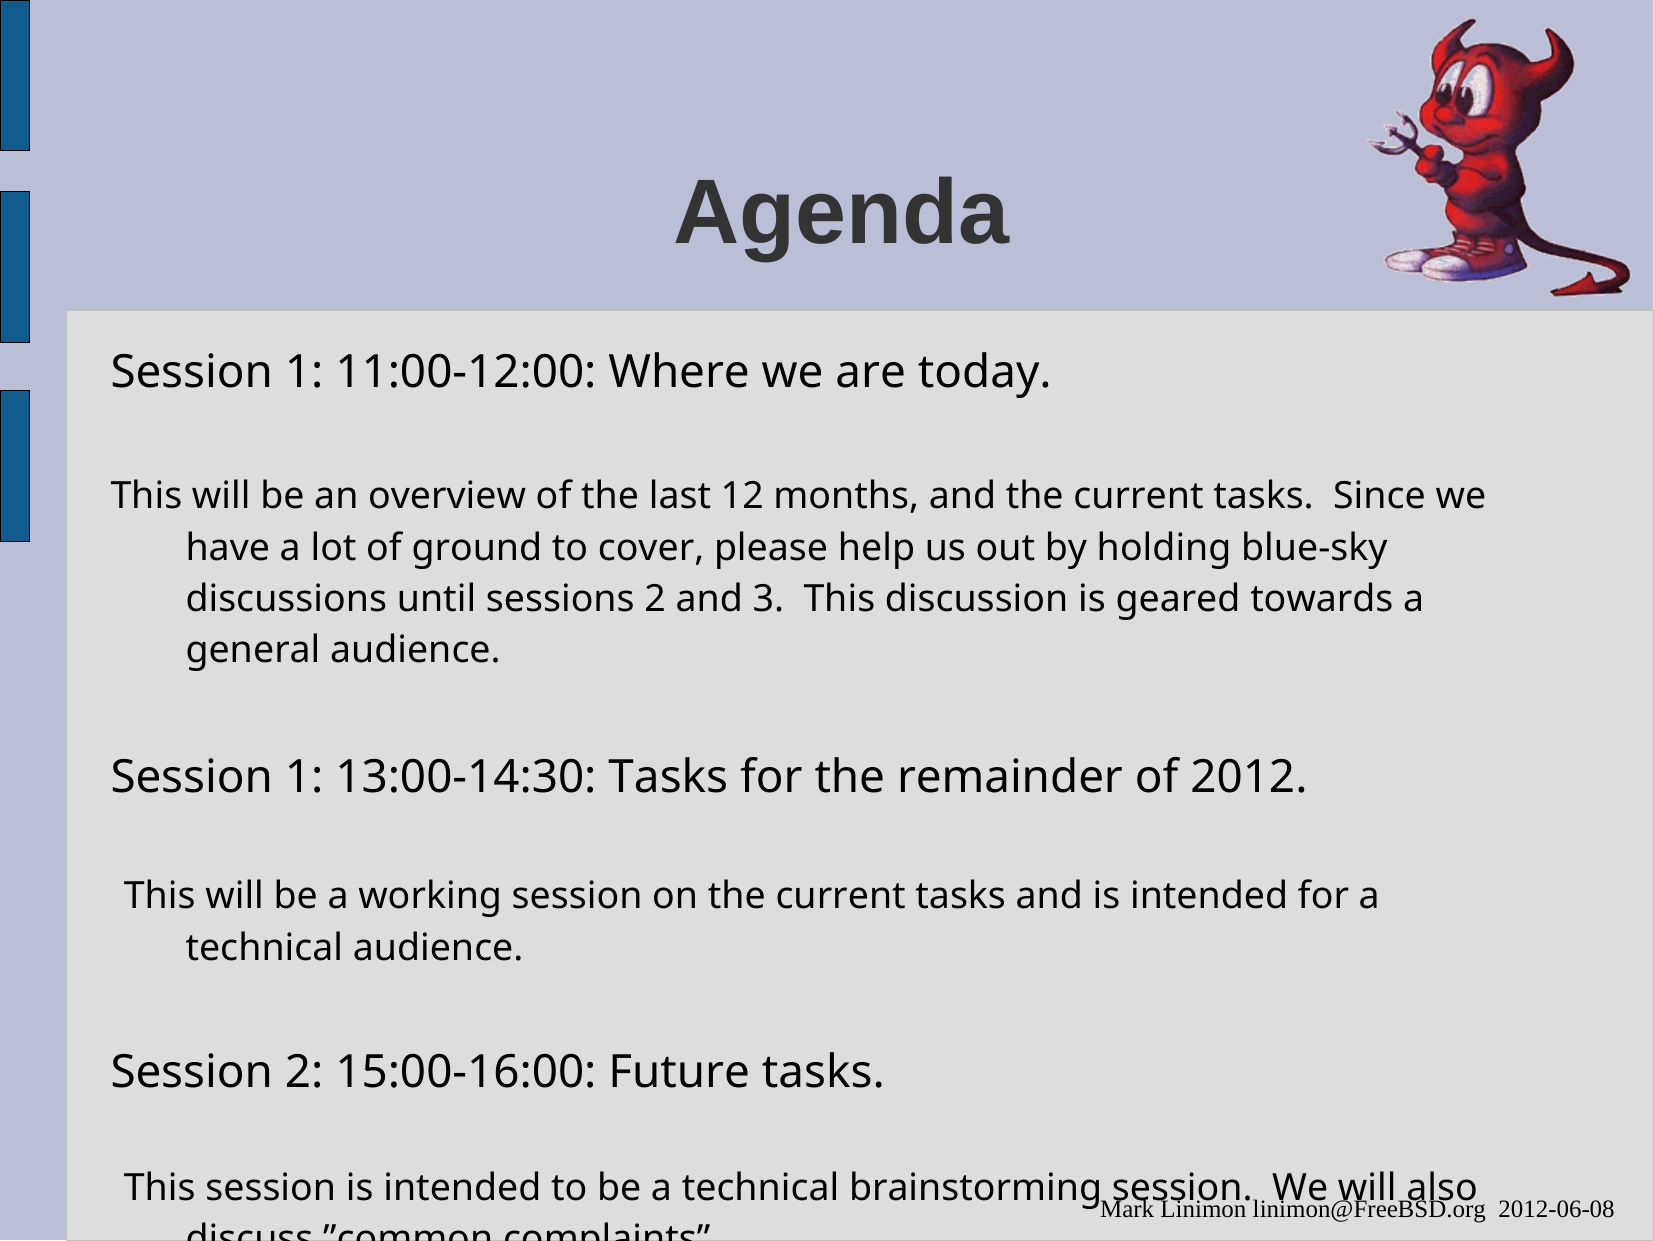

# Agenda
Session 1: 11:00-12:00: Where we are today.
This will be an overview of the last 12 months, and the current tasks. Since we have a lot of ground to cover, please help us out by holding blue-sky discussions until sessions 2 and 3. This discussion is geared towards a general audience.
Session 1: 13:00-14:30: Tasks for the remainder of 2012.
This will be a working session on the current tasks and is intended for a technical audience.
Session 2: 15:00-16:00: Future tasks.
This session is intended to be a technical brainstorming session. We will also discuss ”common complaints”.
Mark Linimon linimon@FreeBSD.org 2012-06-08